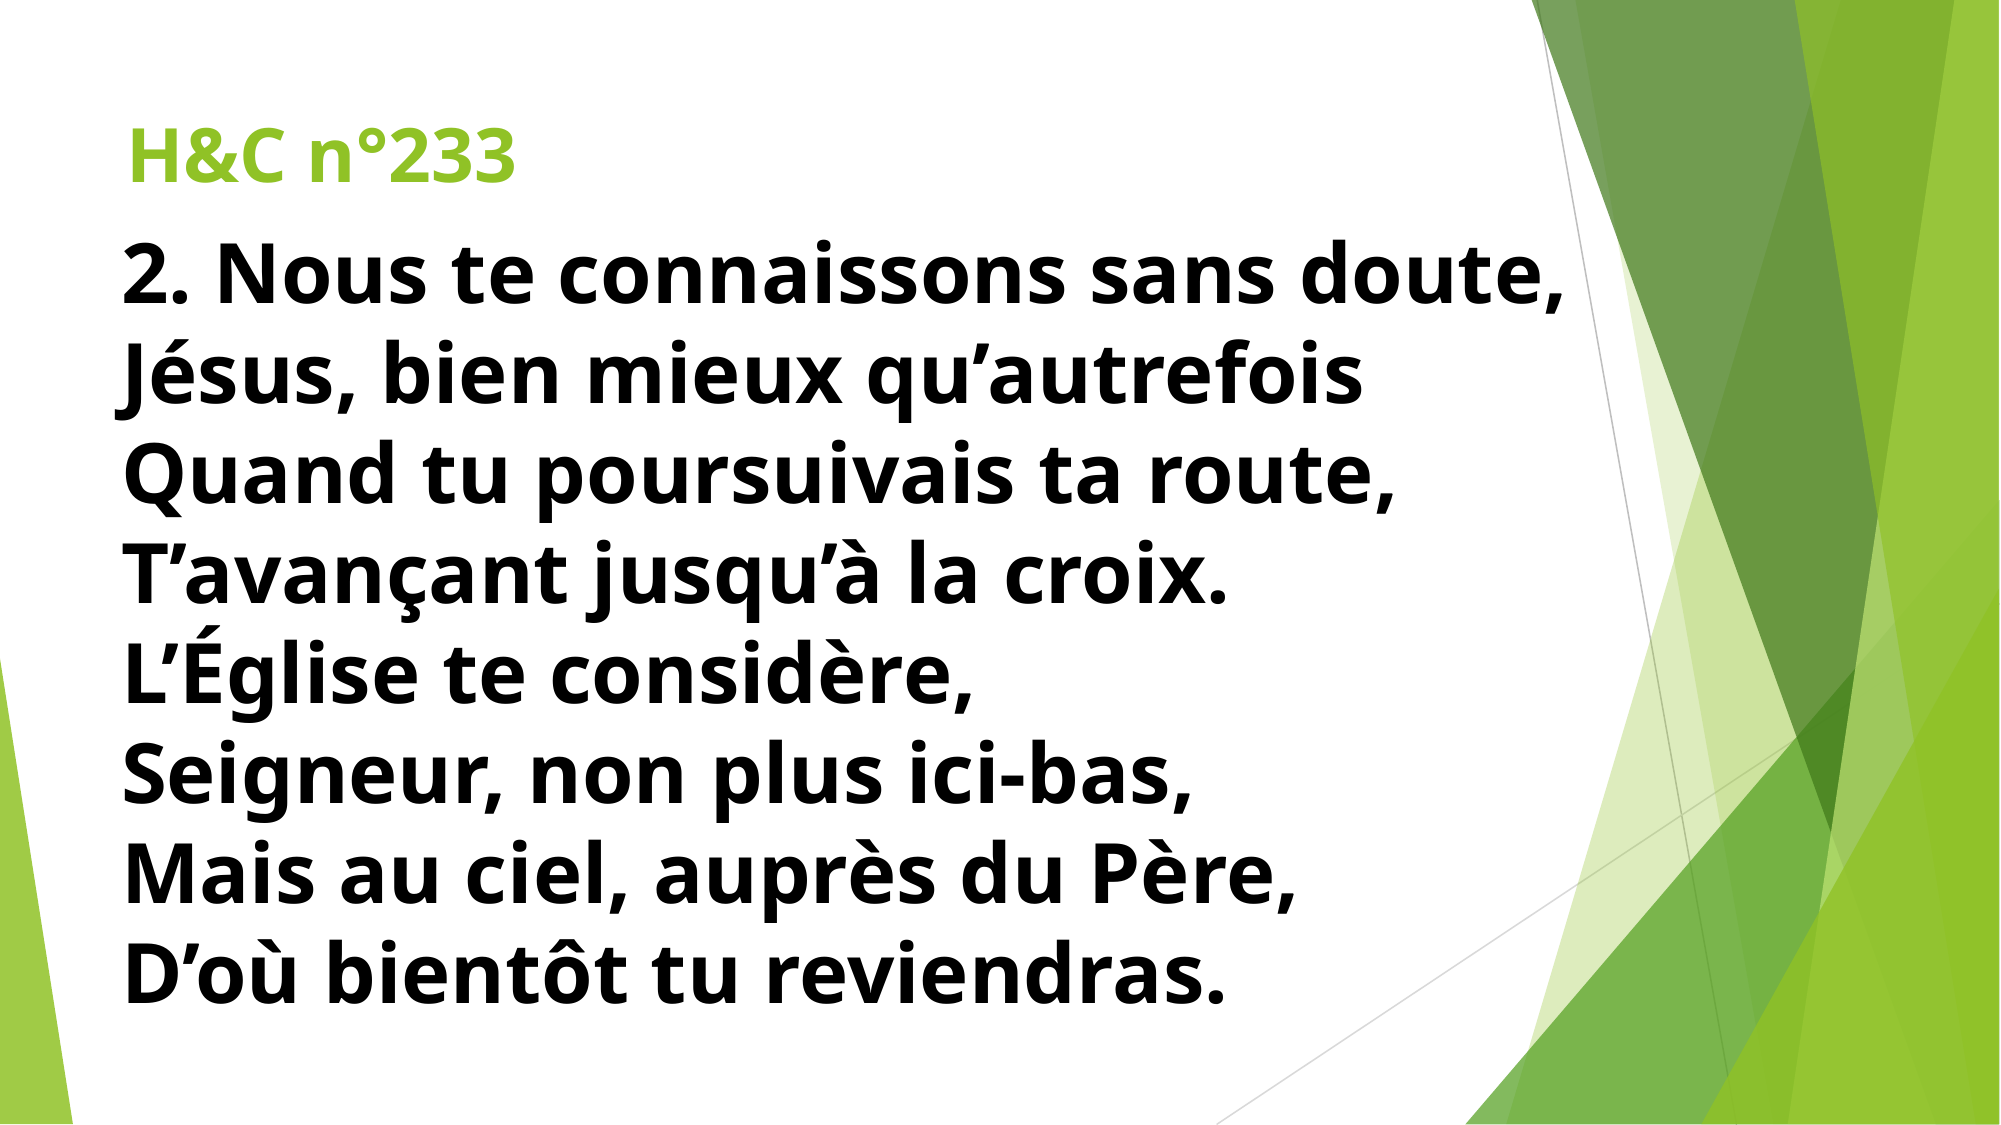

H&C n°233
2. Nous te connaissons sans doute,
Jésus, bien mieux qu’autrefois
Quand tu poursuivais ta route,
T’avançant jusqu’à la croix.
L’Église te considère,
Seigneur, non plus ici-bas,
Mais au ciel, auprès du Père,
D’où bientôt tu reviendras.